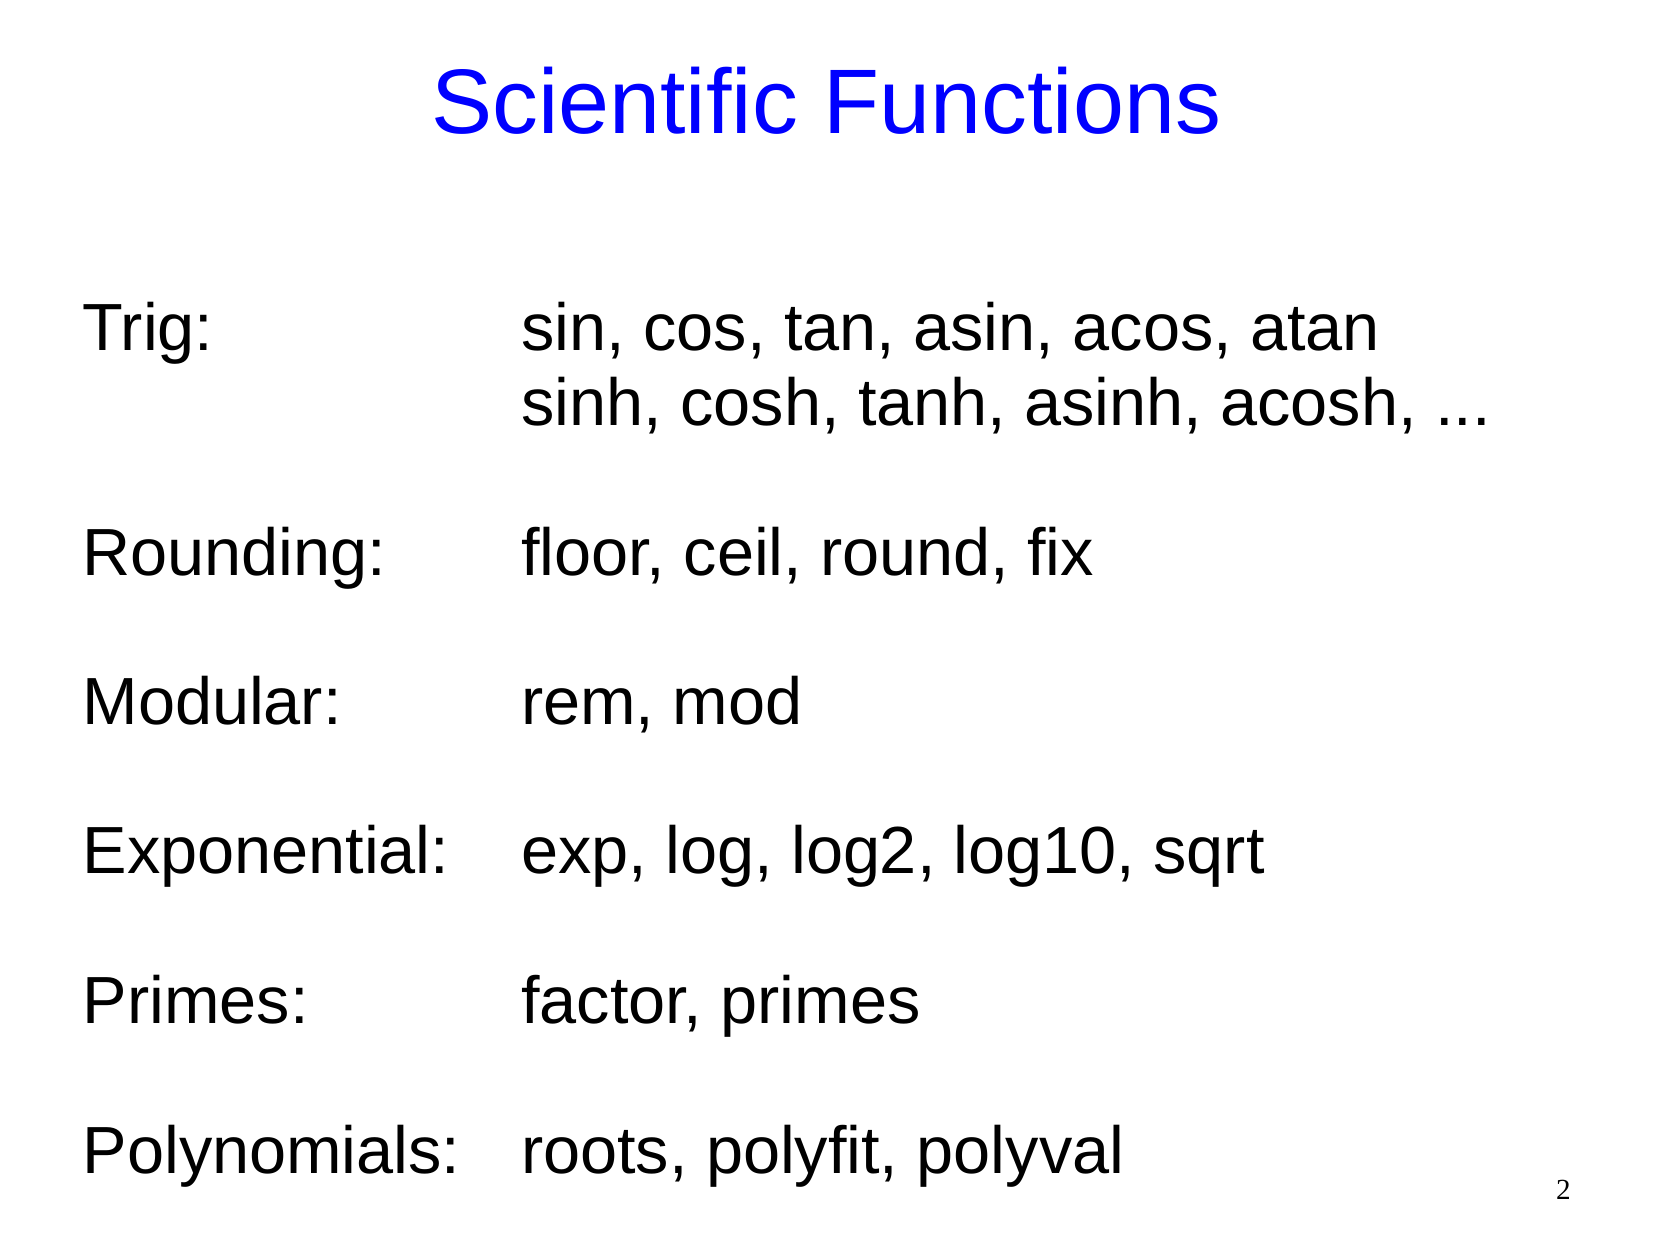

# Scientific Functions
Trig:	sin, cos, tan, asin, acos, atan
	sinh, cosh, tanh, asinh, acosh, ...
Rounding:	floor, ceil, round, fix
Modular:	rem, mod
Exponential:	exp, log, log2, log10, sqrt
Primes:	factor, primes
Polynomials:	roots, polyfit, polyval
2